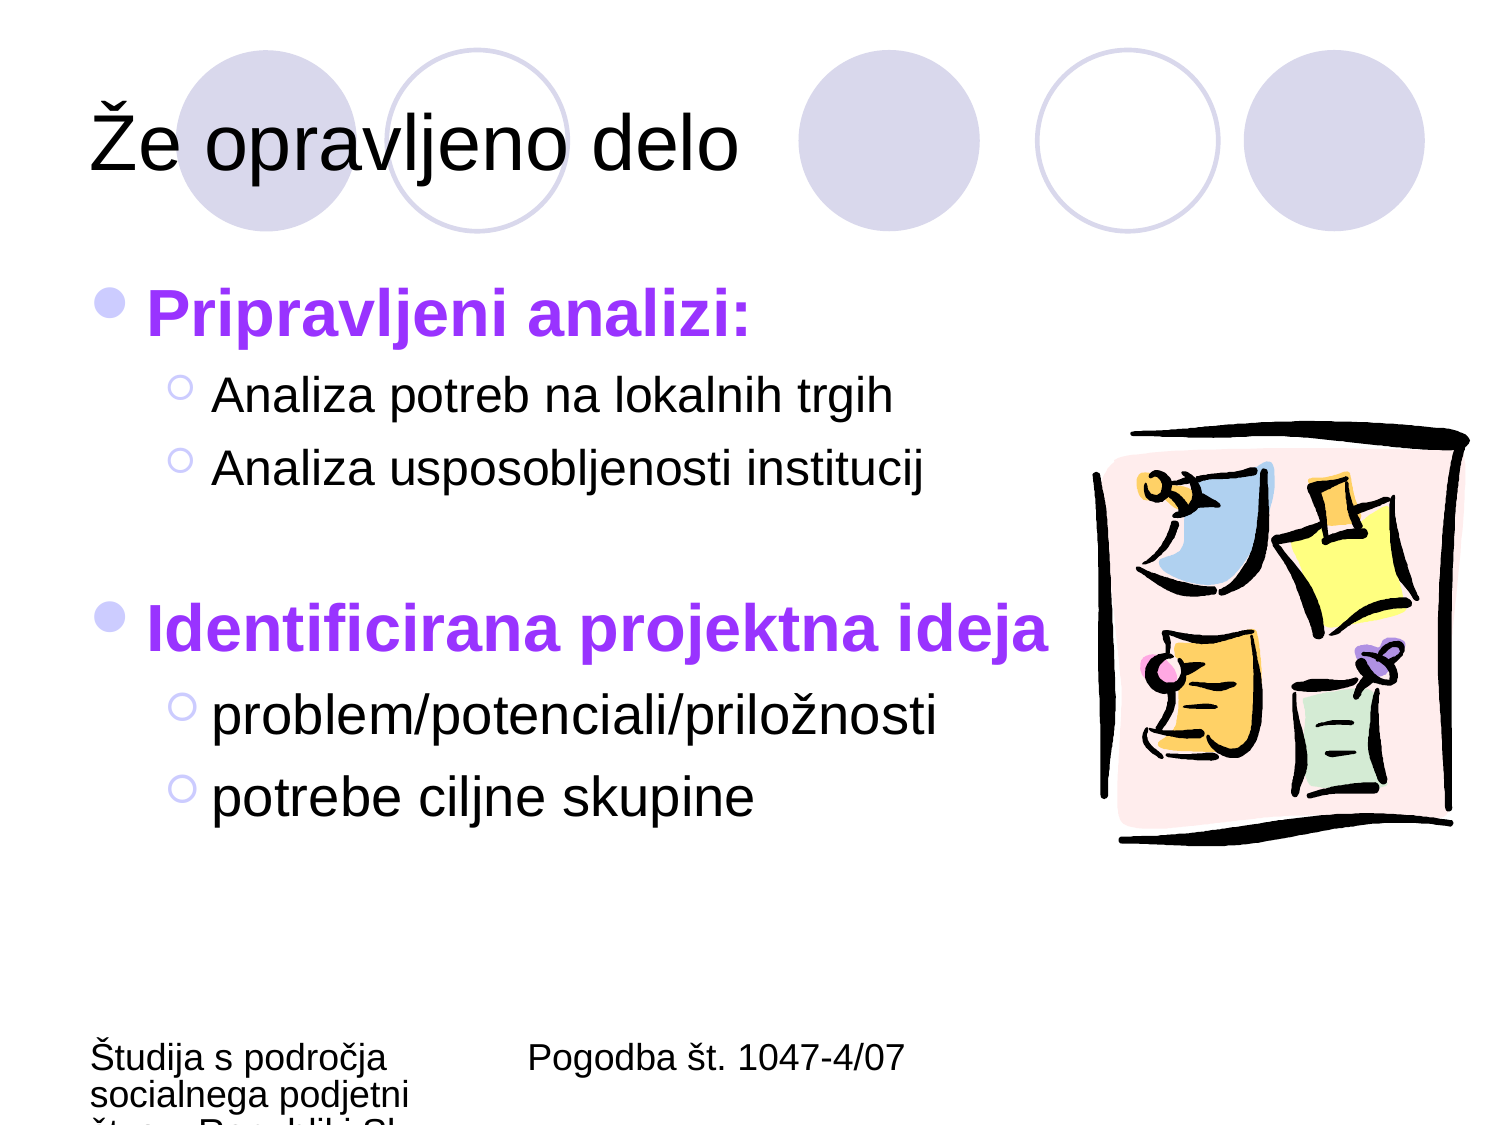

# Že opravljeno delo
Pripravljeni analizi:
Analiza potreb na lokalnih trgih
Analiza usposobljenosti institucij
Identificirana projektna ideja
problem/potenciali/priložnosti
potrebe ciljne skupine
Študija s področja socialnega podjetništva v Republiki Sloveniji;
Pogodba št. 1047-4/07